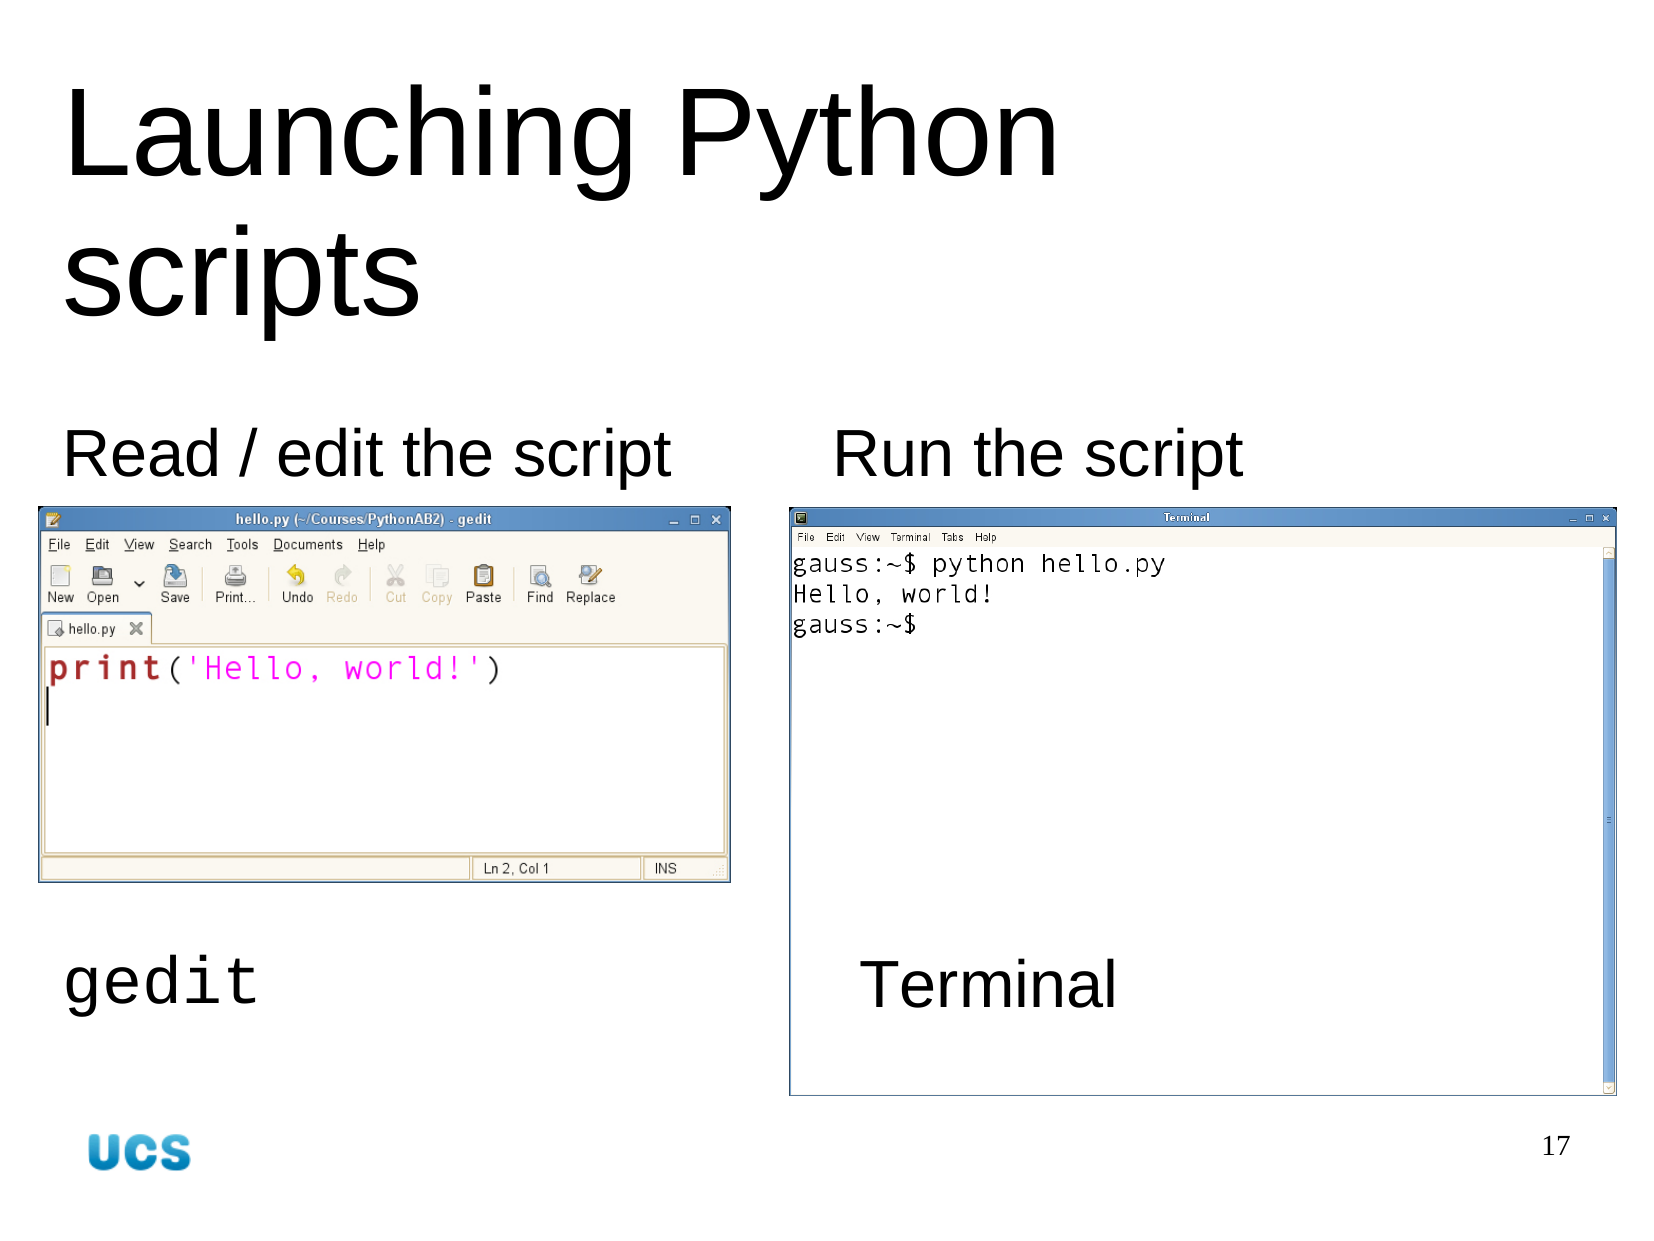

Launching Python
scripts
Read / edit the script
Run the script
Terminal
gedit
17